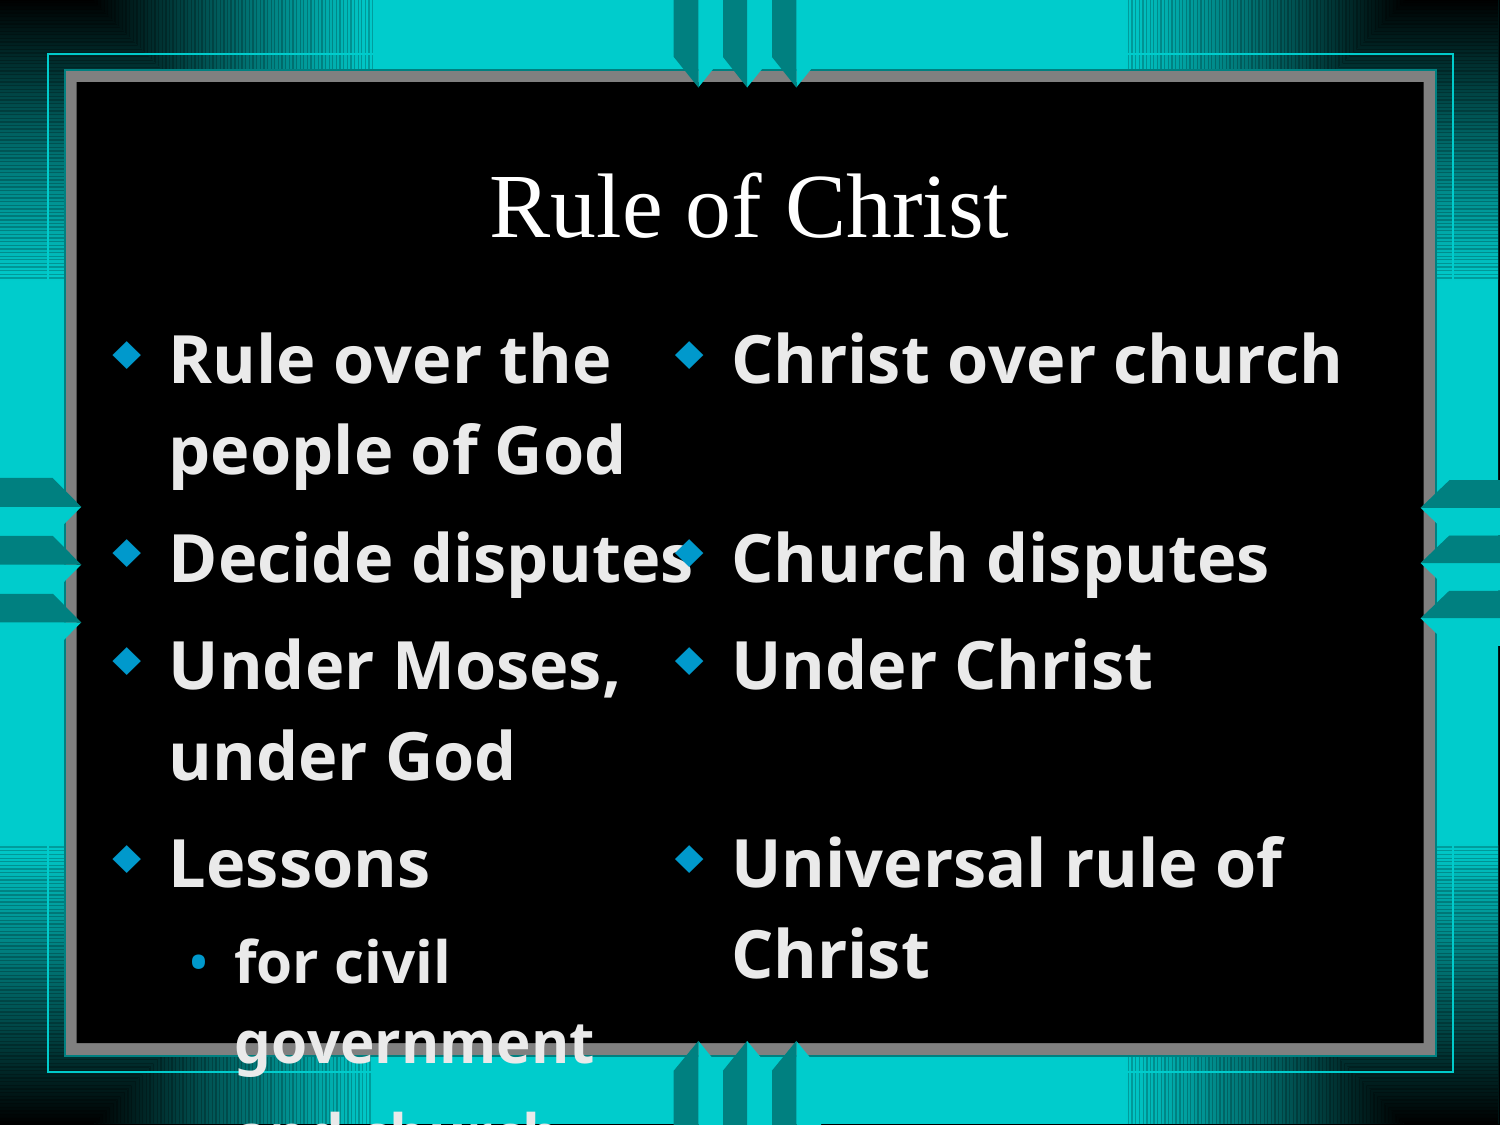

# Rule of Christ
Rule over the people of God
Decide disputes
Under Moses, under God
Lessons
for civil government
and church government
Christ over church
Church disputes
Under Christ
Universal rule of Christ